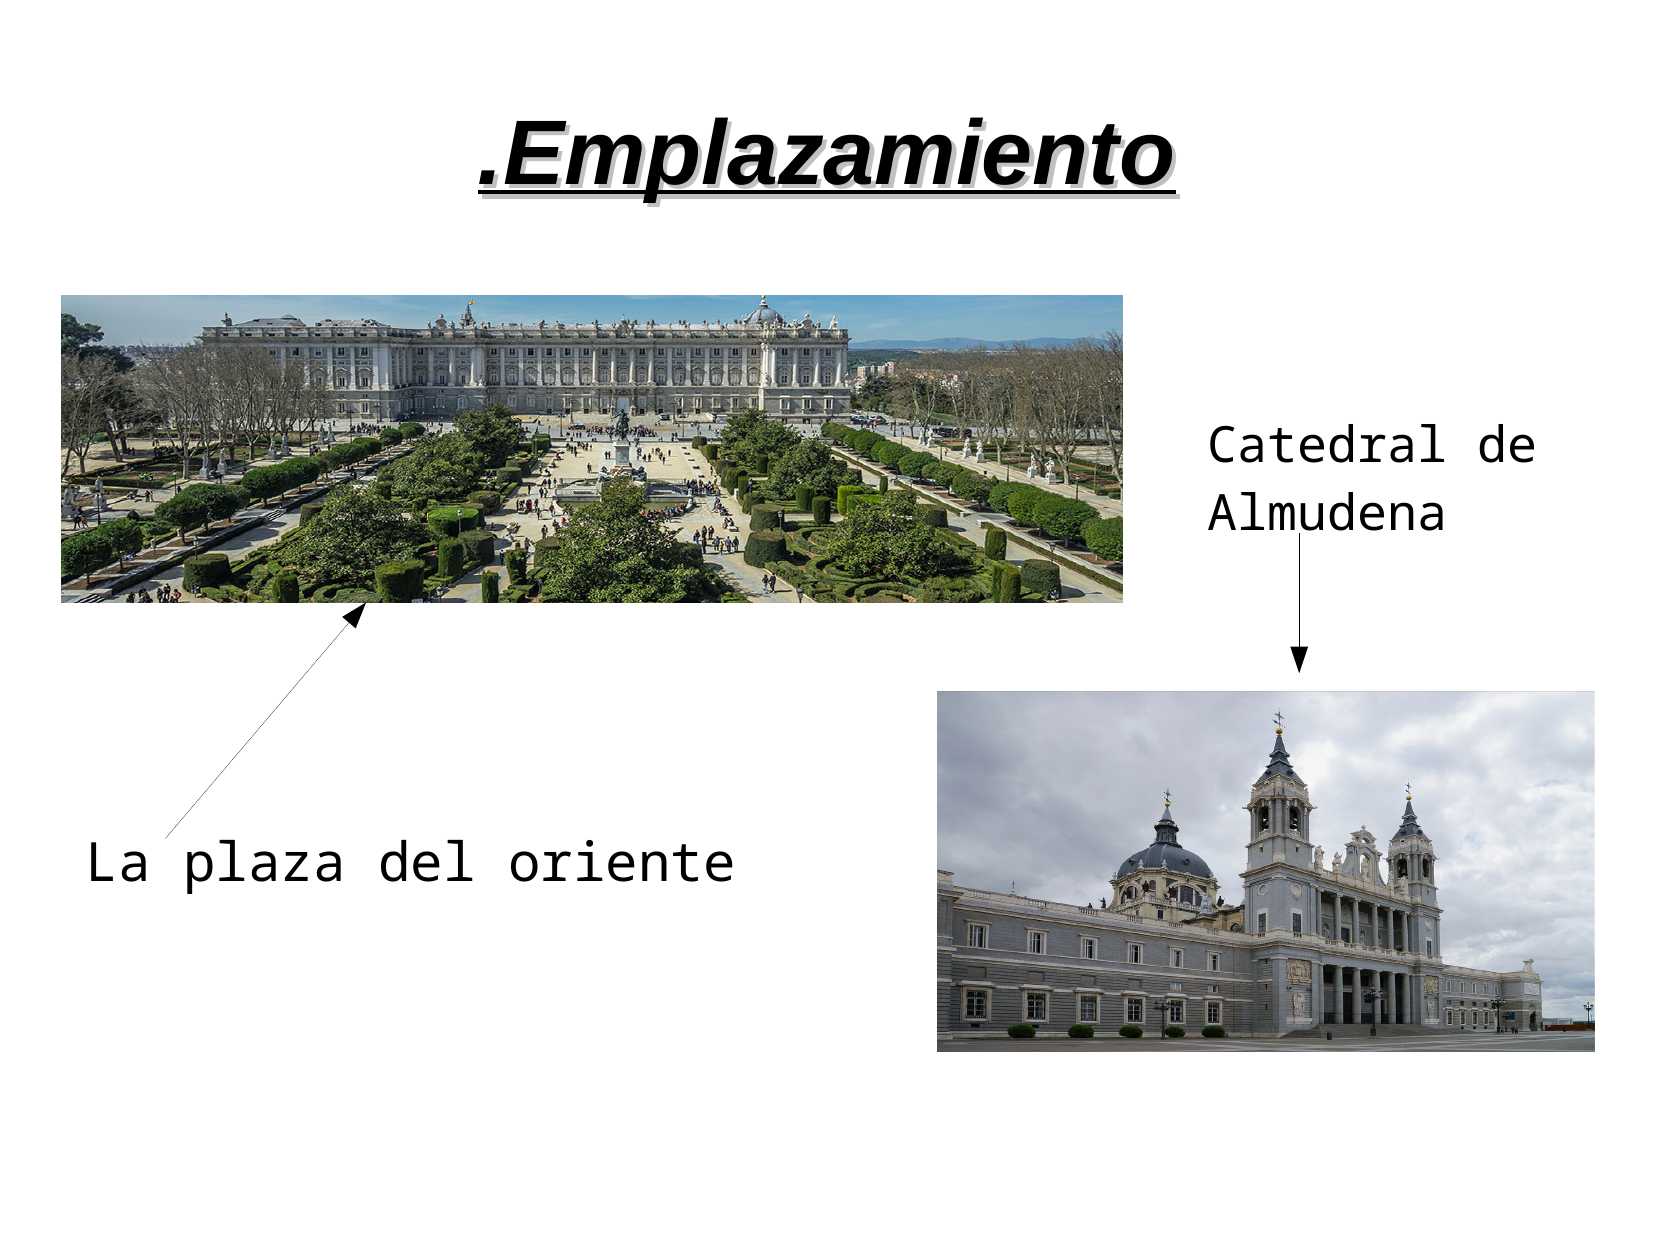

# .Emplazamiento
Catedral de Almudena
La plaza del oriente